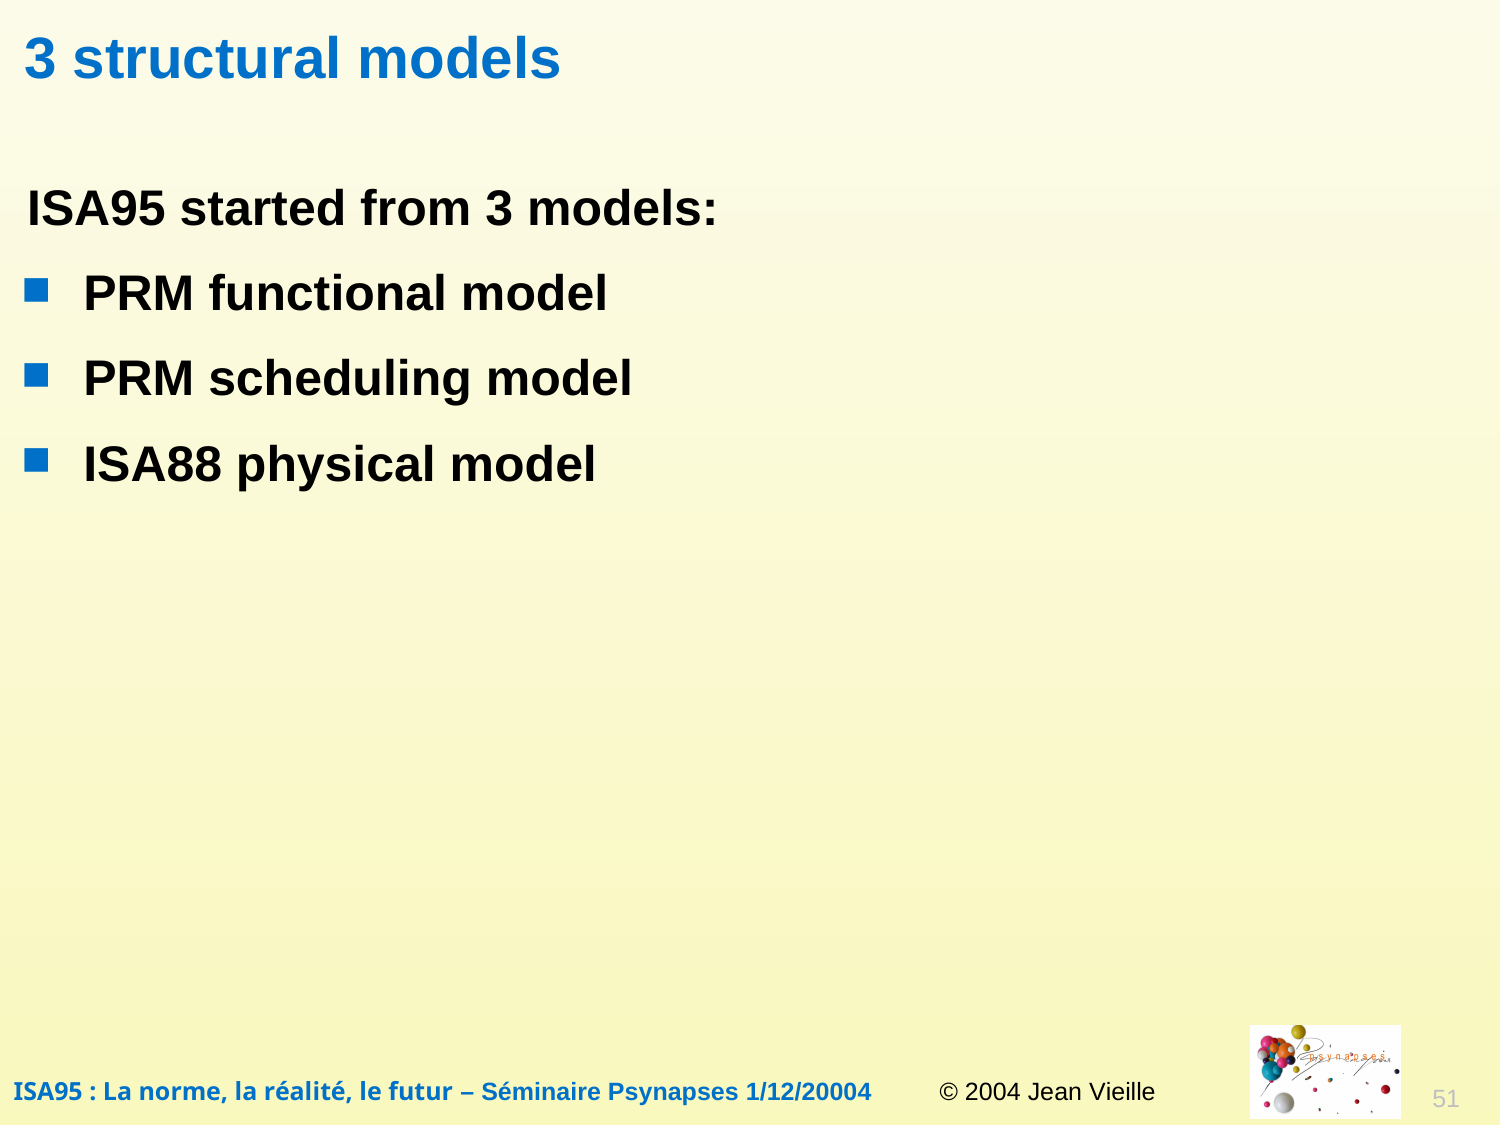

# 3 structural models
ISA95 started from 3 models:
PRM functional model
PRM scheduling model
ISA88 physical model